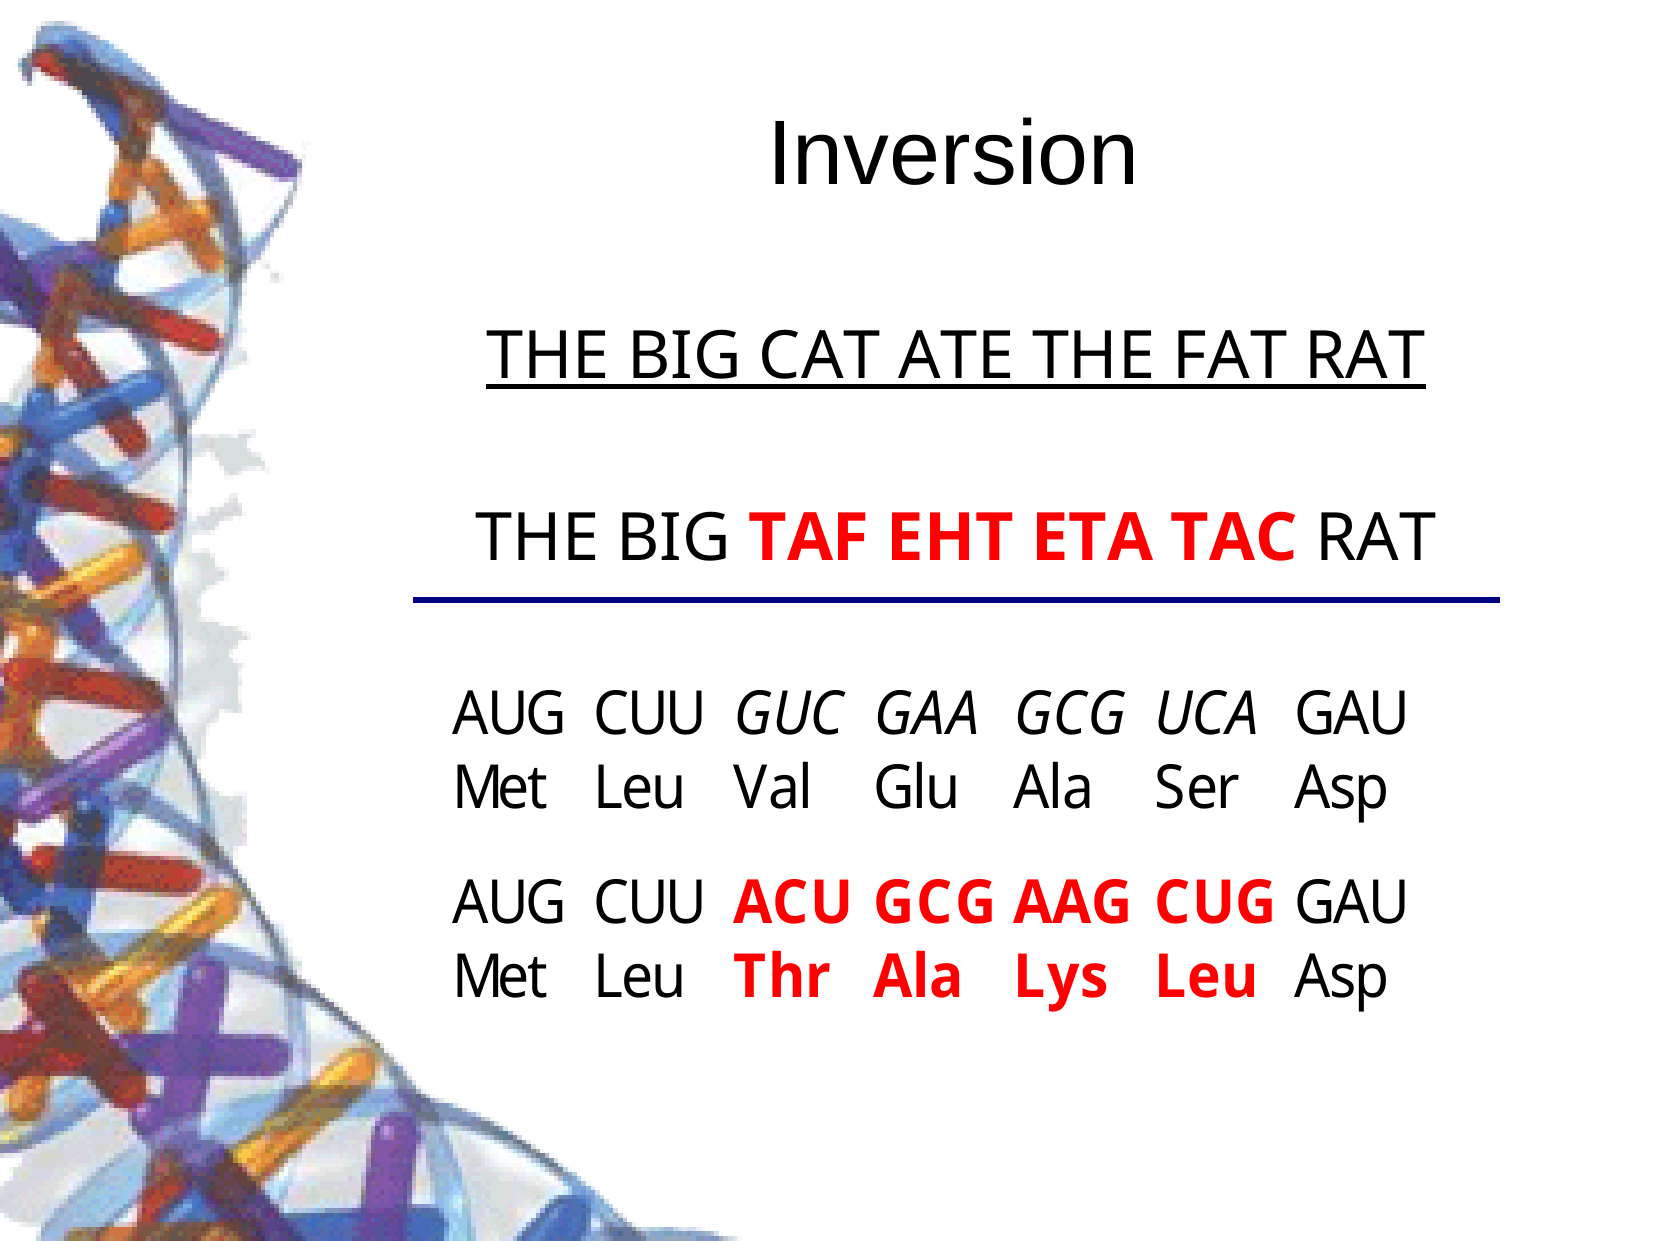

# Inversion
THE BIG CAT ATE THE FAT RAT
THE BIG TAF EHT ETA TAC RAT